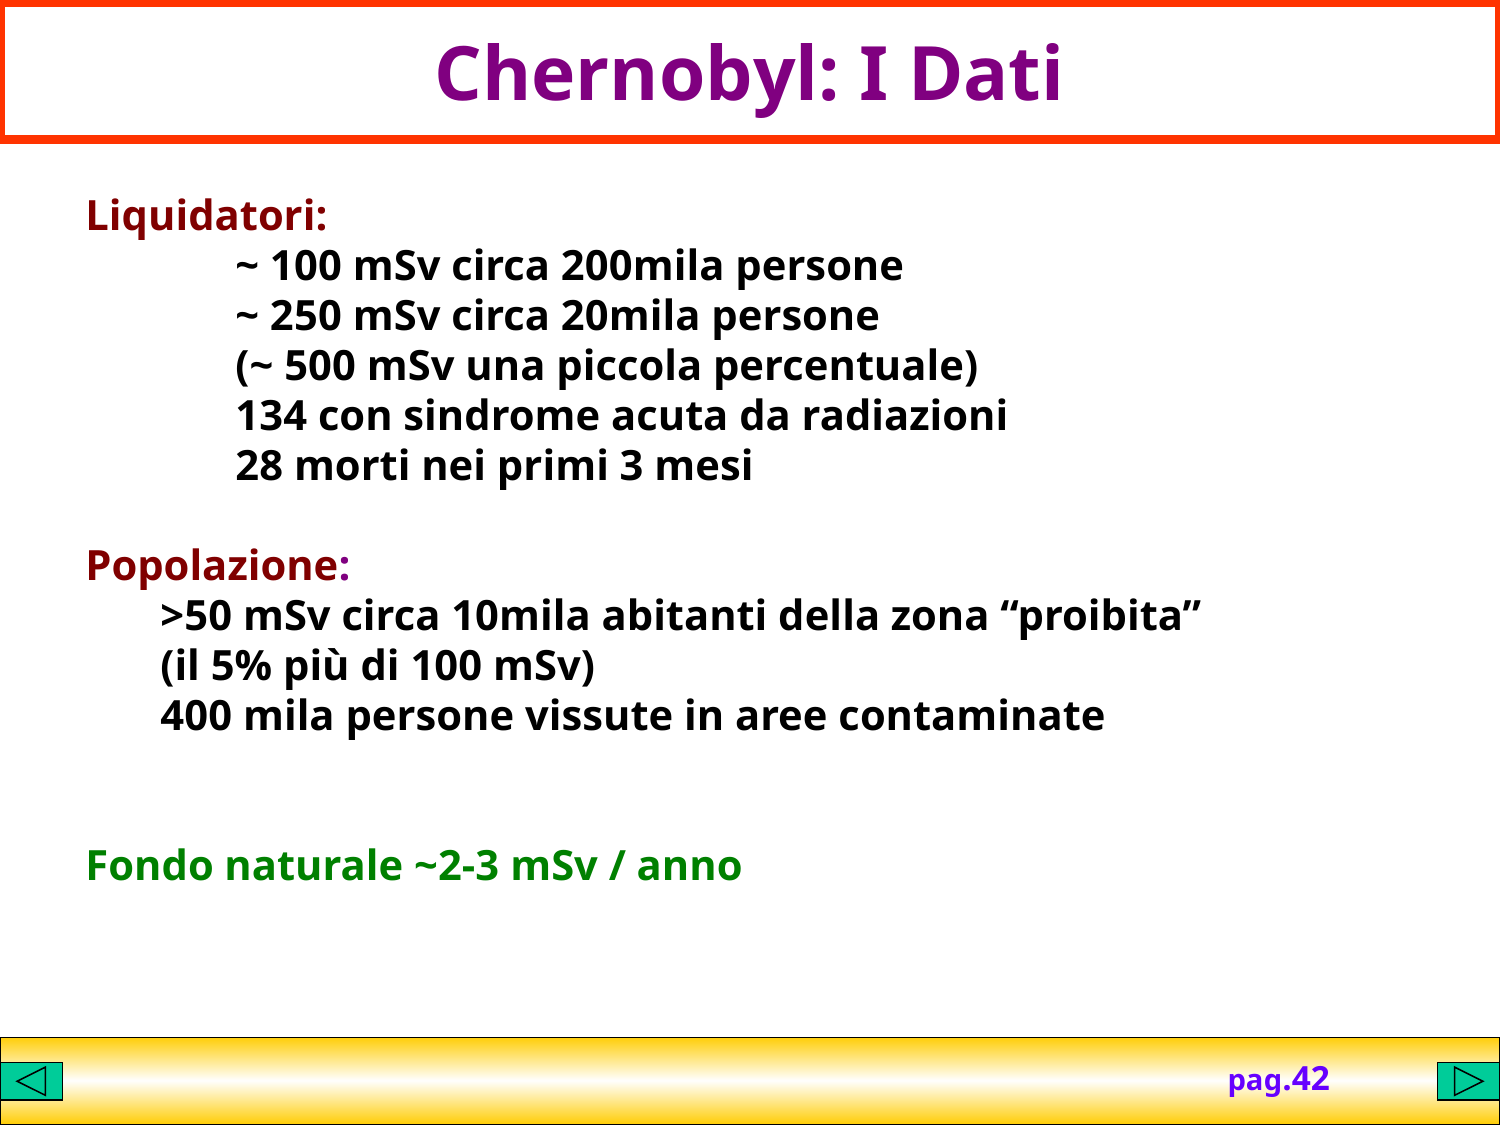

# Chernobyl: I Dati
Liquidatori:
		~ 100 mSv circa 200mila persone
		~ 250 mSv circa 20mila persone
		(~ 500 mSv una piccola percentuale)
		134 con sindrome acuta da radiazioni
		28 morti nei primi 3 mesi
Popolazione:
	>50 mSv circa 10mila abitanti della zona “proibita”
	(il 5% più di 100 mSv)
	400 mila persone vissute in aree contaminate
Fondo naturale ~2-3 mSv / anno
42